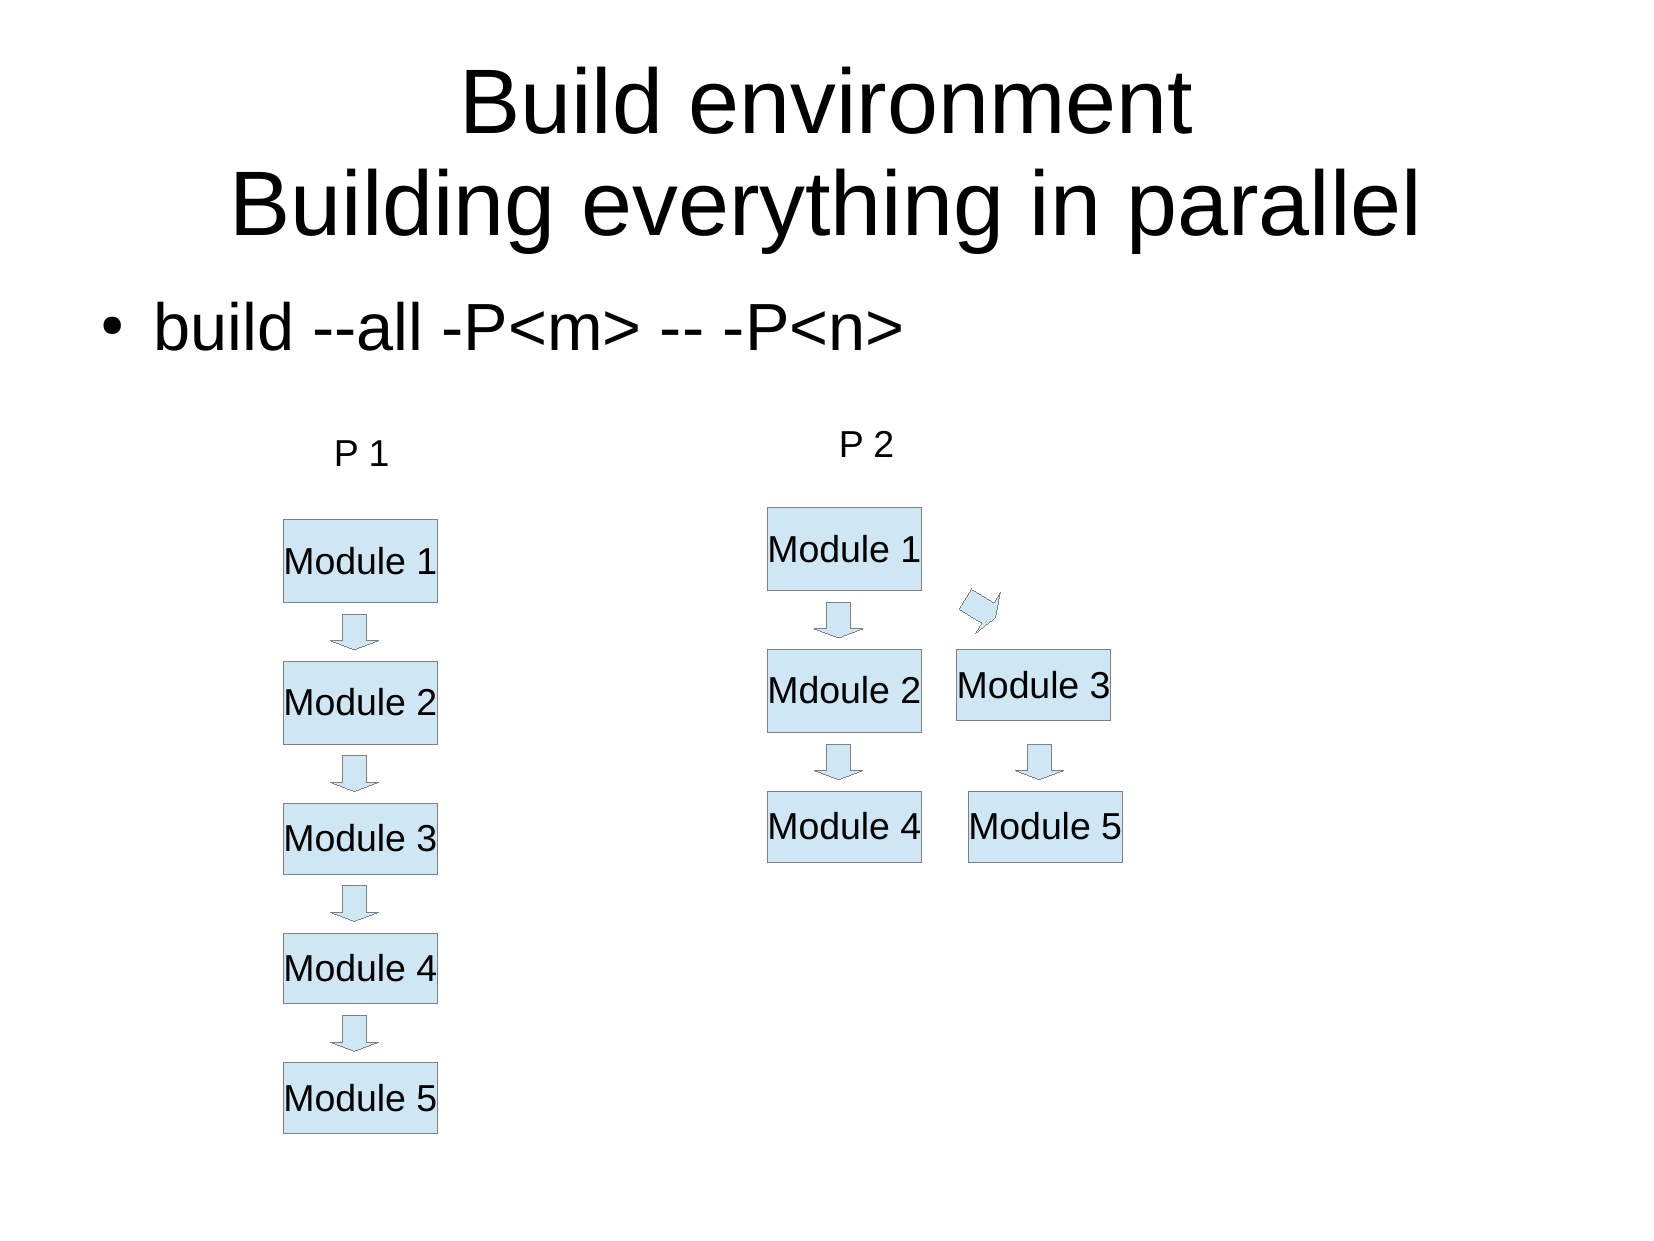

# Build environment Building everything in parallel
build --all -P<m> -- -P<n>
P 2
P 1
Module 1
Module 1
Mdoule 2
Module 3
Module 2
Module 4
Module 5
Module 3
Module 4
Module 5